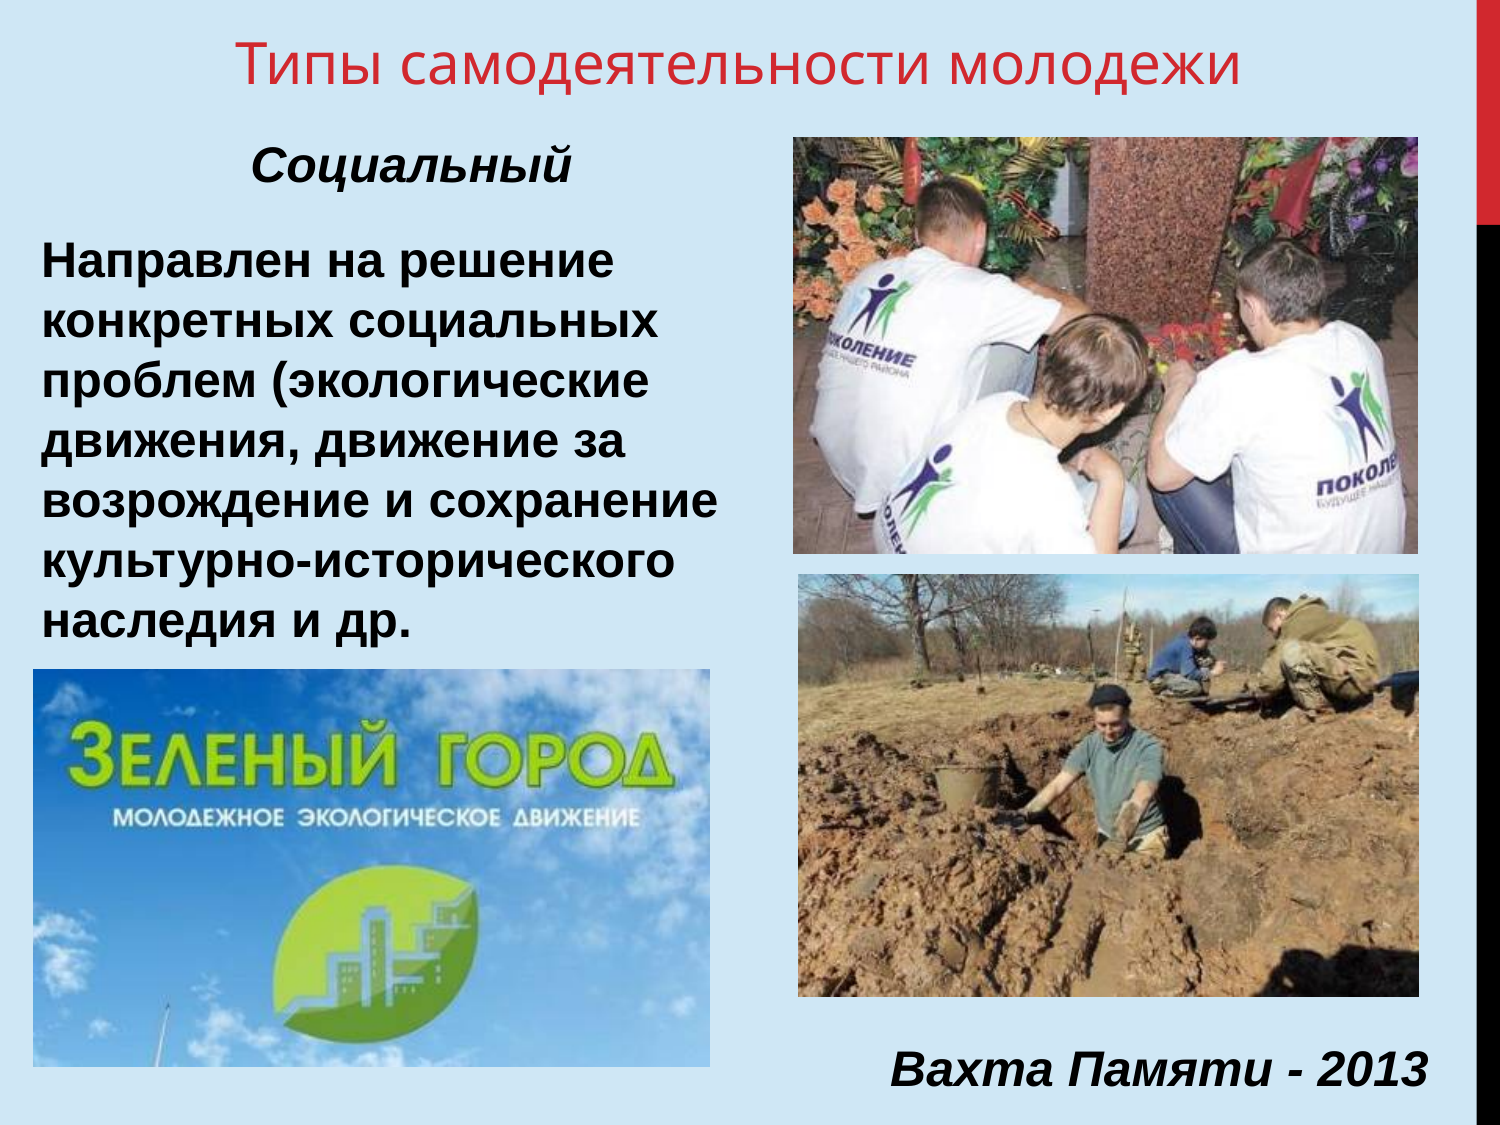

# Типы самодеятельности молодежи
Социальный
Направлен на решение конкретных социальных проблем (экологические движения, движение за возрождение и сохранение культурно-исторического наследия и др.
Вахта Памяти - 2013